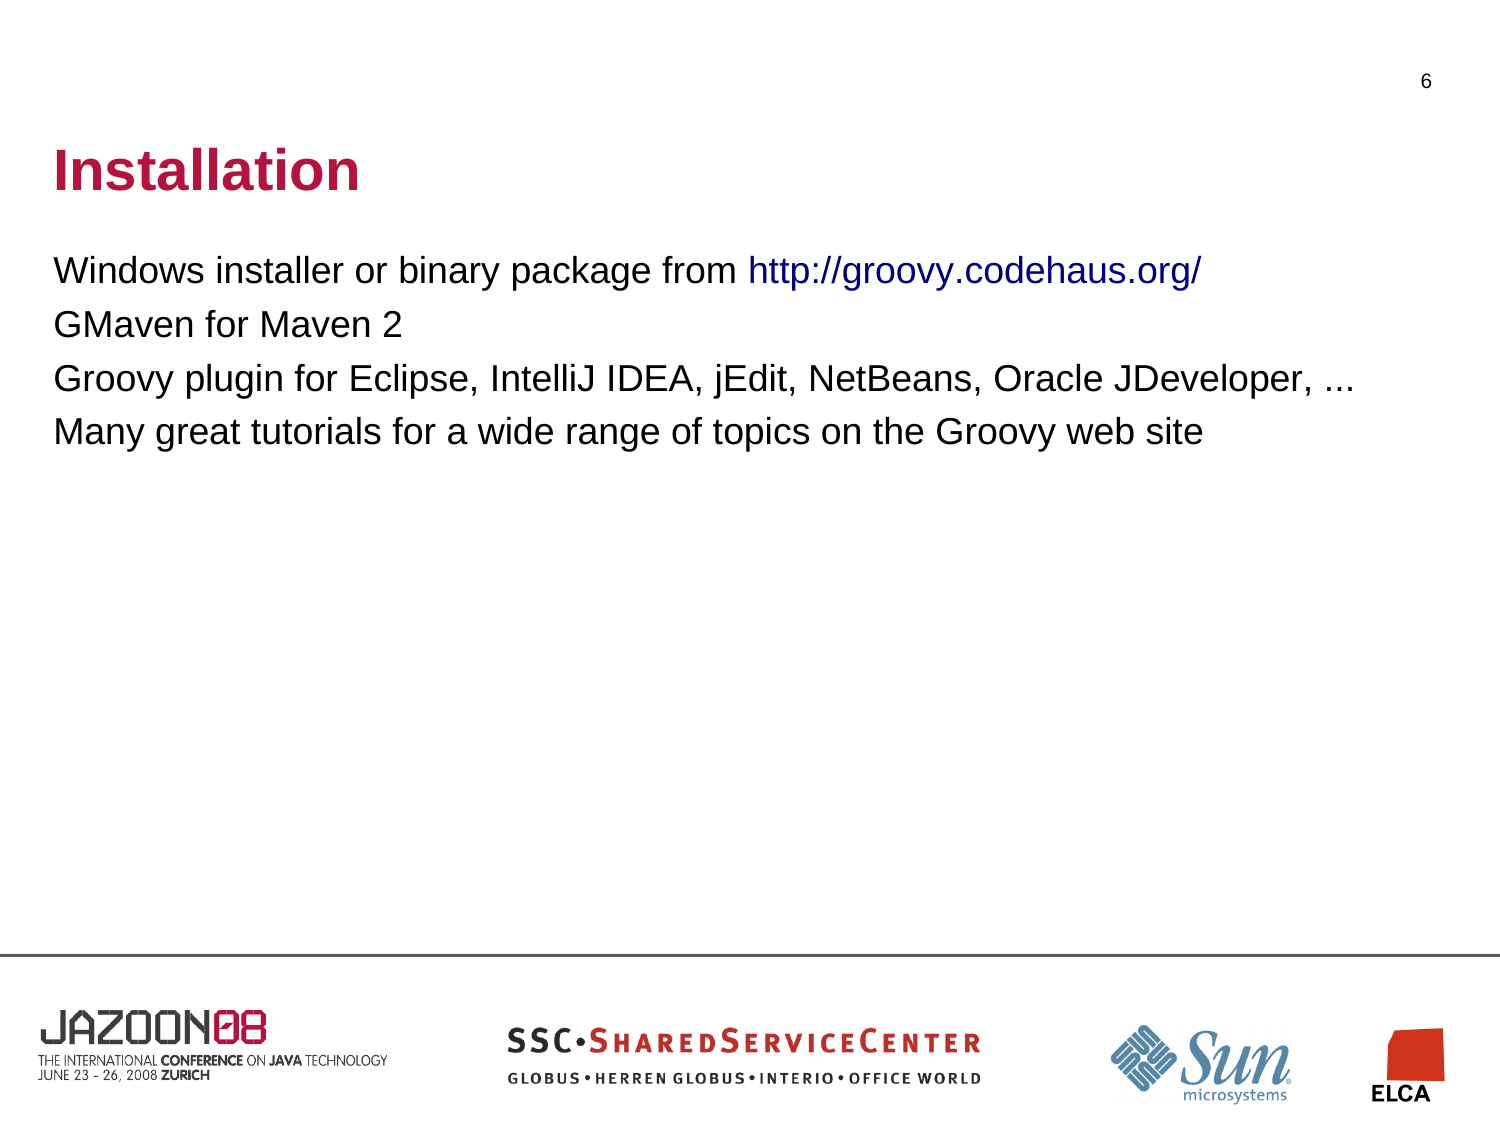

6
# Installation
Windows installer or binary package from http://groovy.codehaus.org/
GMaven for Maven 2
Groovy plugin for Eclipse, IntelliJ IDEA, jEdit, NetBeans, Oracle JDeveloper, ...
Many great tutorials for a wide range of topics on the Groovy web site